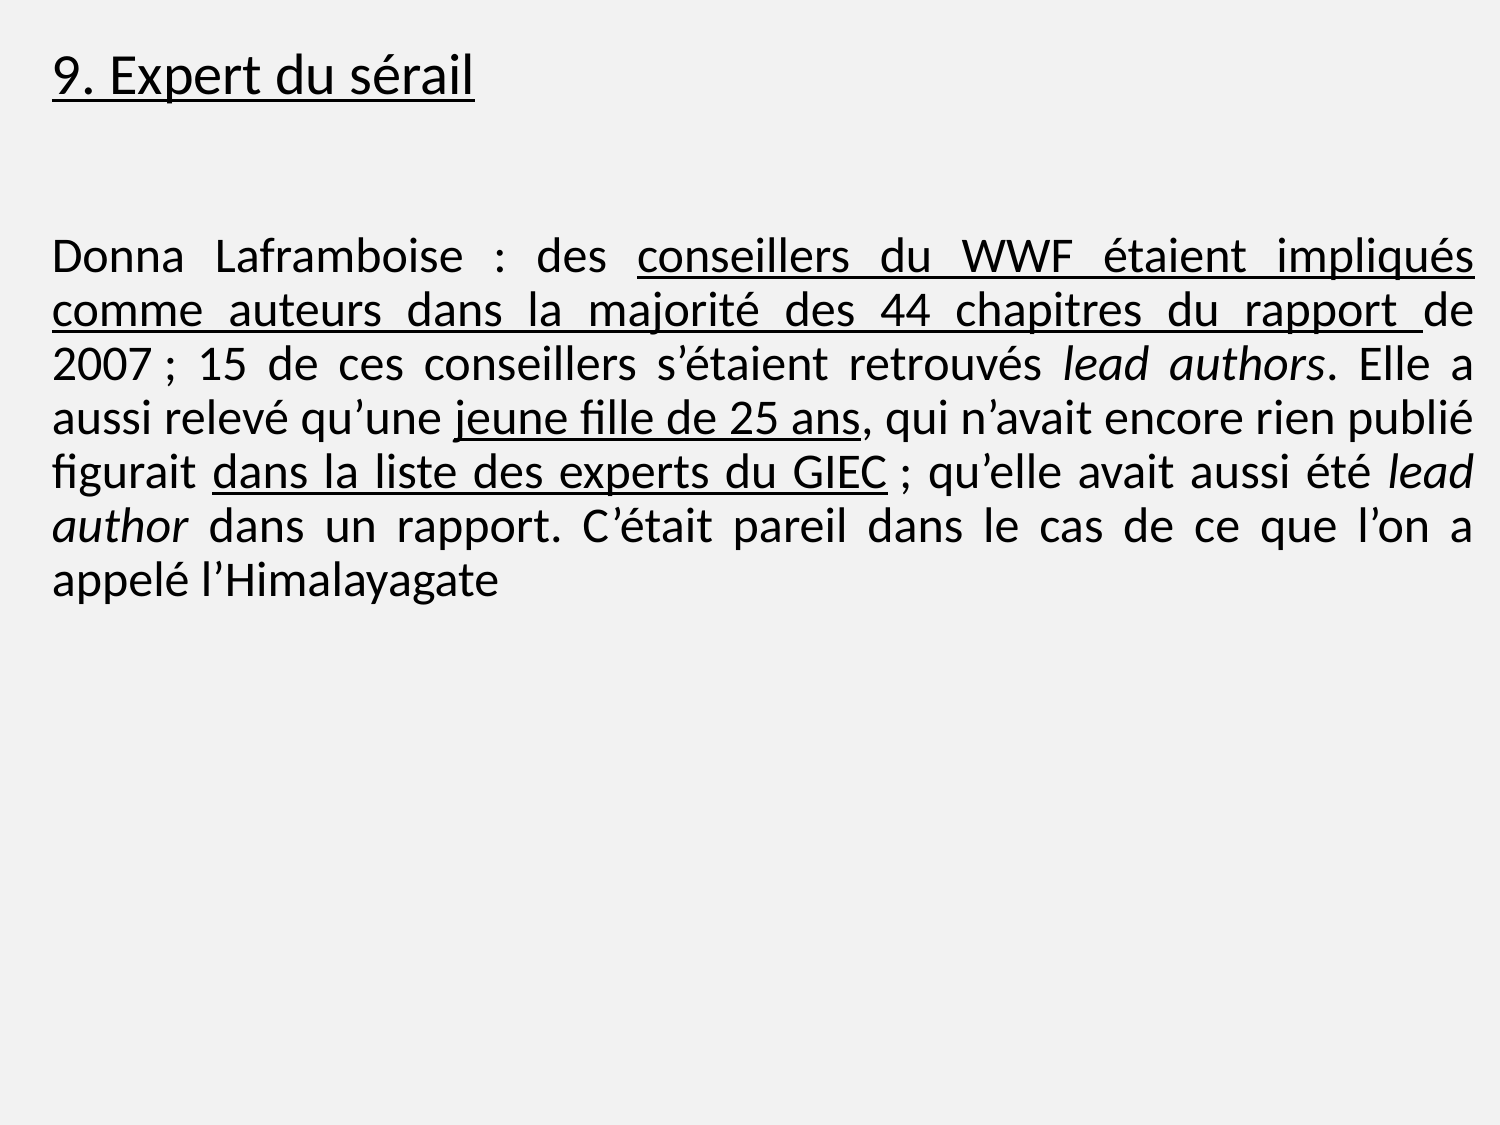

# 9. Expert du sérail
Donna Laframboise : des conseillers du WWF étaient impliqués comme auteurs dans la majorité des 44 chapitres du rapport de 2007 ; 15 de ces conseillers s’étaient retrouvés lead authors. Elle a aussi relevé qu’une jeune fille de 25 ans, qui n’avait encore rien publié figurait dans la liste des experts du GIEC ; qu’elle avait aussi été lead author dans un rapport. C’était pareil dans le cas de ce que l’on a appelé l’Himalayagate